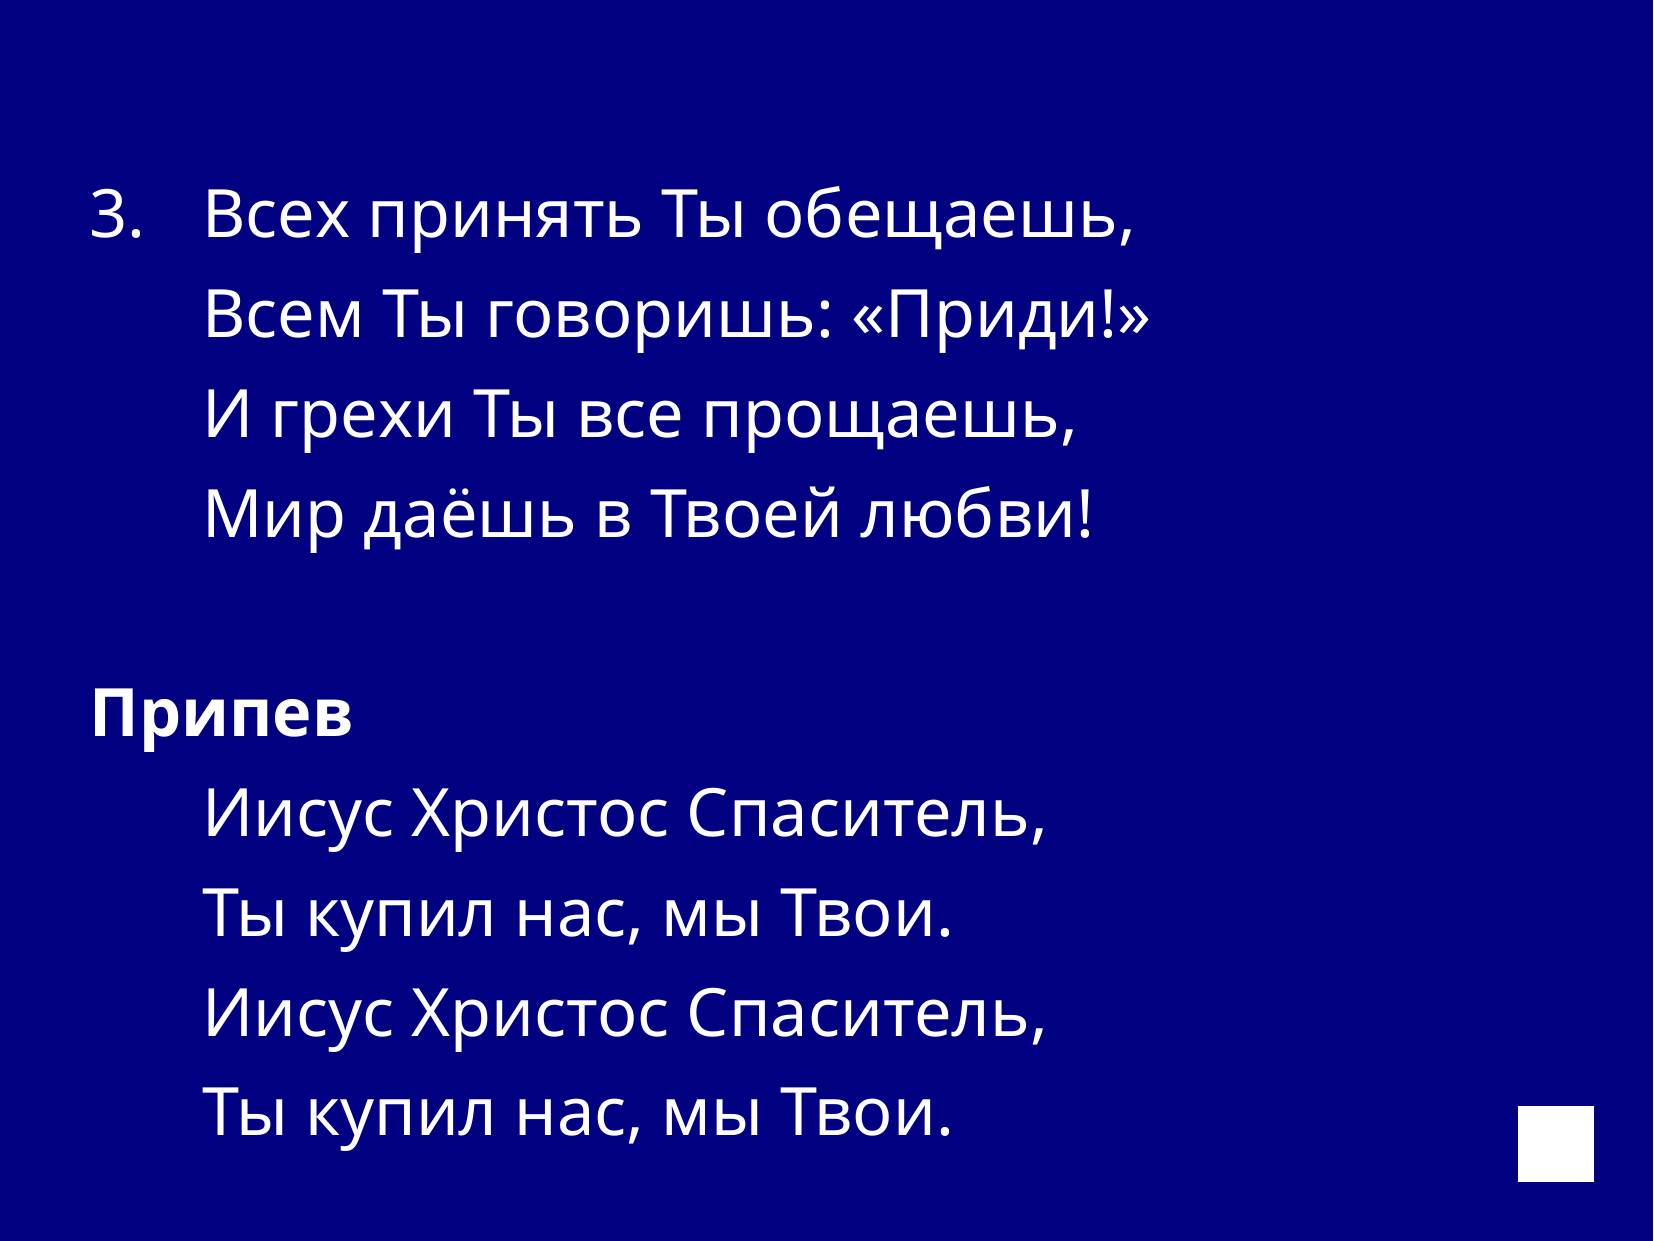

3.	Всех принять Ты обещаешь,
	Всем Ты говоришь: «Приди!»
	И грехи Ты все прощаешь,
	Мир даёшь в Твоей любви!
Припев
	Иисус Христос Спаситель,
	Ты купил нас, мы Твои.
	Иисус Христос Спаситель,
	Ты купил нас, мы Твои.